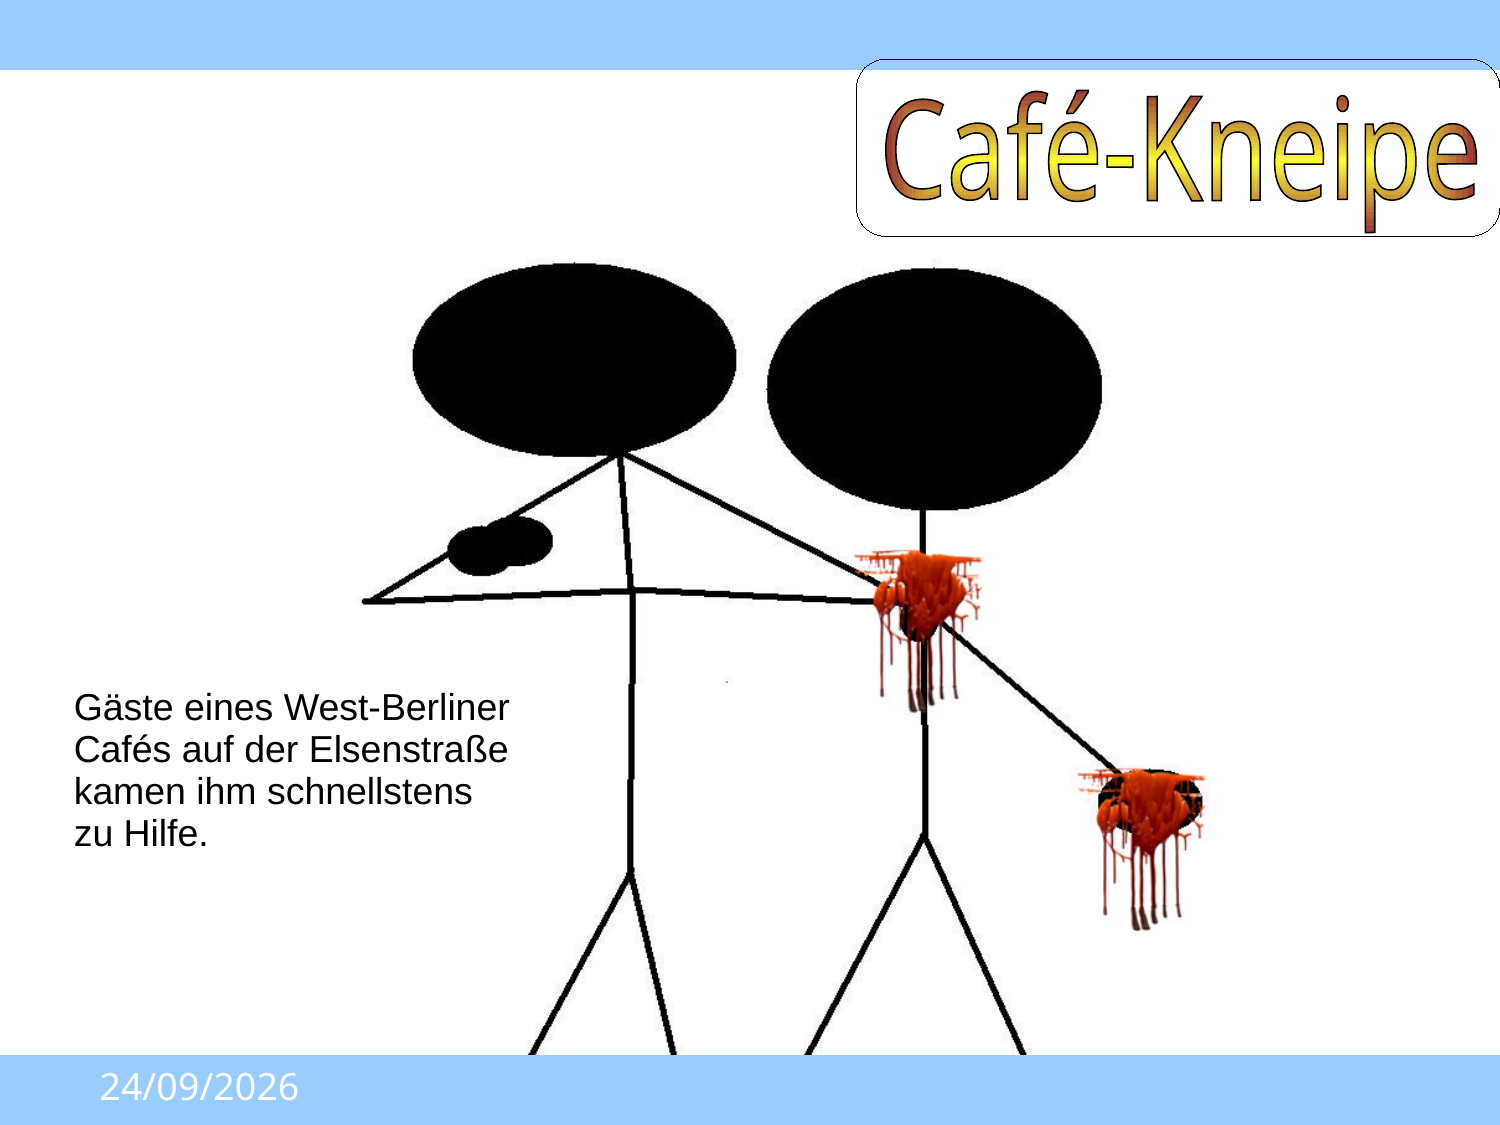

Café-Kneipe
Gäste eines West-Berliner
Cafés auf der Elsenstraße
kamen ihm schnellstens
zu Hilfe.